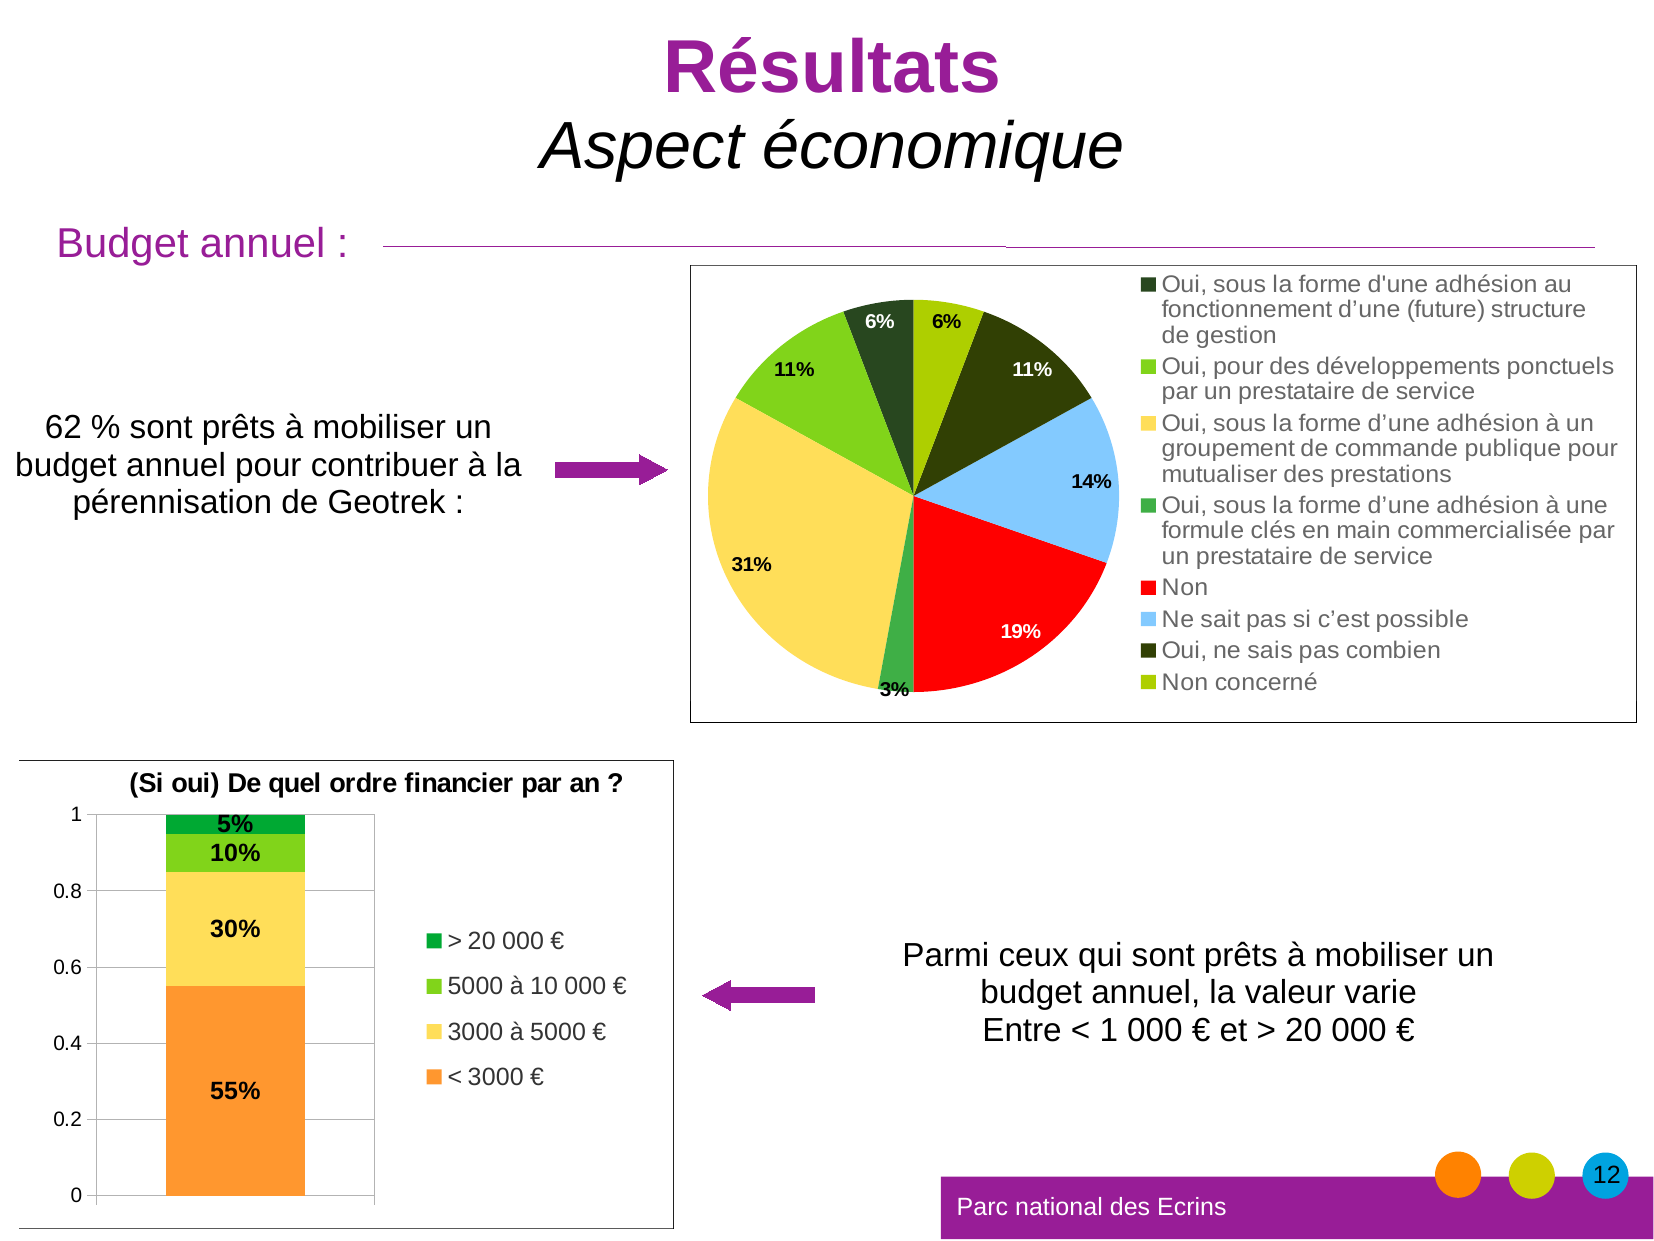

# Résultats Aspect économique
Budget annuel :
### Chart
| Category | Colonne DJ Colonne DJ |
|---|---|
| Oui, sous la forme d'une adhésion au fonctionnement d’une (future) structure de gestion | 2.0 |
| Oui, pour des développements ponctuels par un prestataire de service | 4.0 |
| Oui, sous la forme d’une adhésion à un groupement de commande publique pour mutualiser des prestations | 11.0 |
| Oui, sous la forme d’une adhésion à une formule clés en main commercialisée par un prestataire de service | 1.0 |
| Non | 7.0 |
| Ne sait pas si c’est possible | 5.0 |
| Oui, ne sais pas combien | 4.0 |
| Non concerné | 2.0 |62 % sont prêts à mobiliser un budget annuel pour contribuer à la pérennisation de Geotrek :
### Chart: (Si oui) De quel ordre financier par an ?
| Category | < 3000 € | 3000 à 5000 € | 5000 à 10 000 € | > 20 000 € |
|---|---|---|---|---|
| > 20 000 € | 0.55 | 0.3 | 0.1 | 0.05 |Parmi ceux qui sont prêts à mobiliser un budget annuel, la valeur varie
Entre < 1 000 € et > 20 000 €